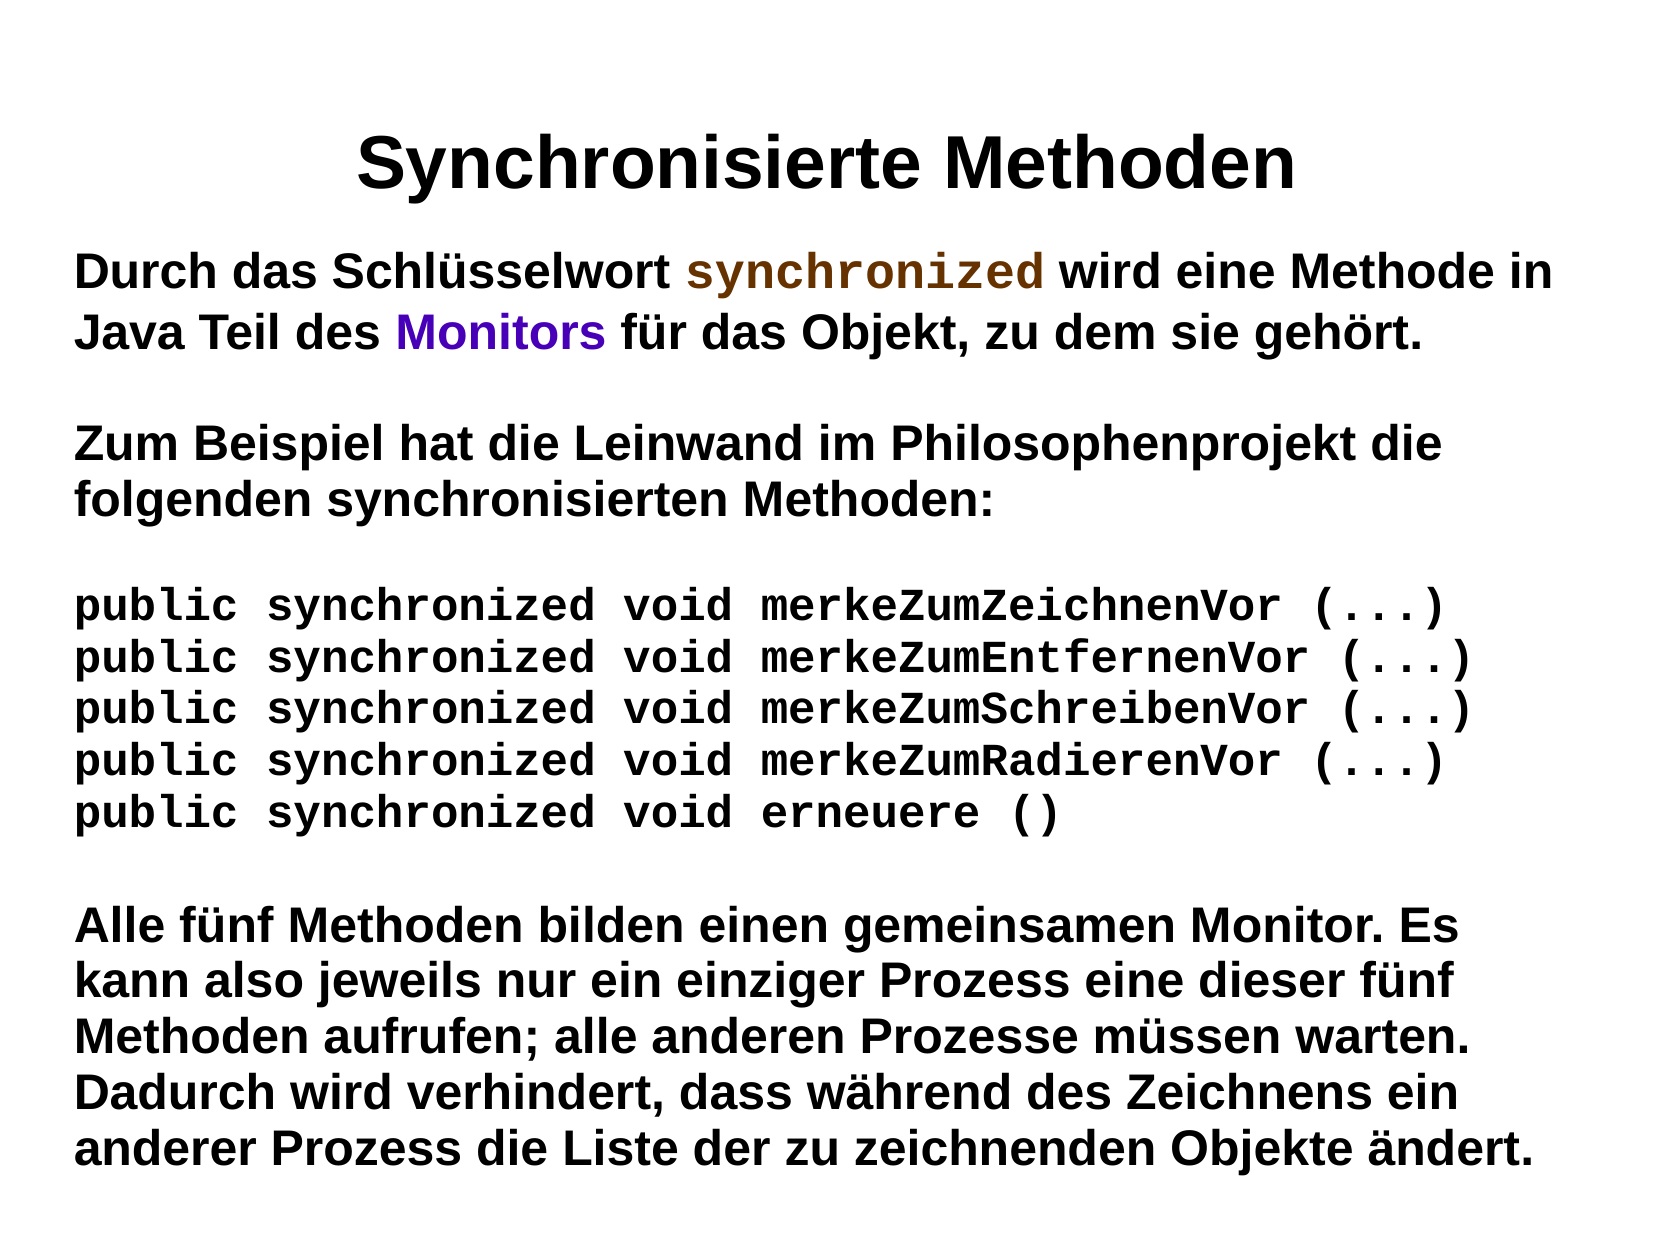

# Synchronisierte Methoden
Durch das Schlüsselwort synchronized wird eine Methode in Java Teil des Monitors für das Objekt, zu dem sie gehört.
Zum Beispiel hat die Leinwand im Philosophenprojekt die folgenden synchronisierten Methoden:
public synchronized void merkeZumZeichnenVor (...)
public synchronized void merkeZumEntfernenVor (...)
public synchronized void merkeZumSchreibenVor (...)
public synchronized void merkeZumRadierenVor (...)
public synchronized void erneuere ()
Alle fünf Methoden bilden einen gemeinsamen Monitor. Es kann also jeweils nur ein einziger Prozess eine dieser fünf Methoden aufrufen; alle anderen Prozesse müssen warten. Dadurch wird verhindert, dass während des Zeichnens ein anderer Prozess die Liste der zu zeichnenden Objekte ändert.